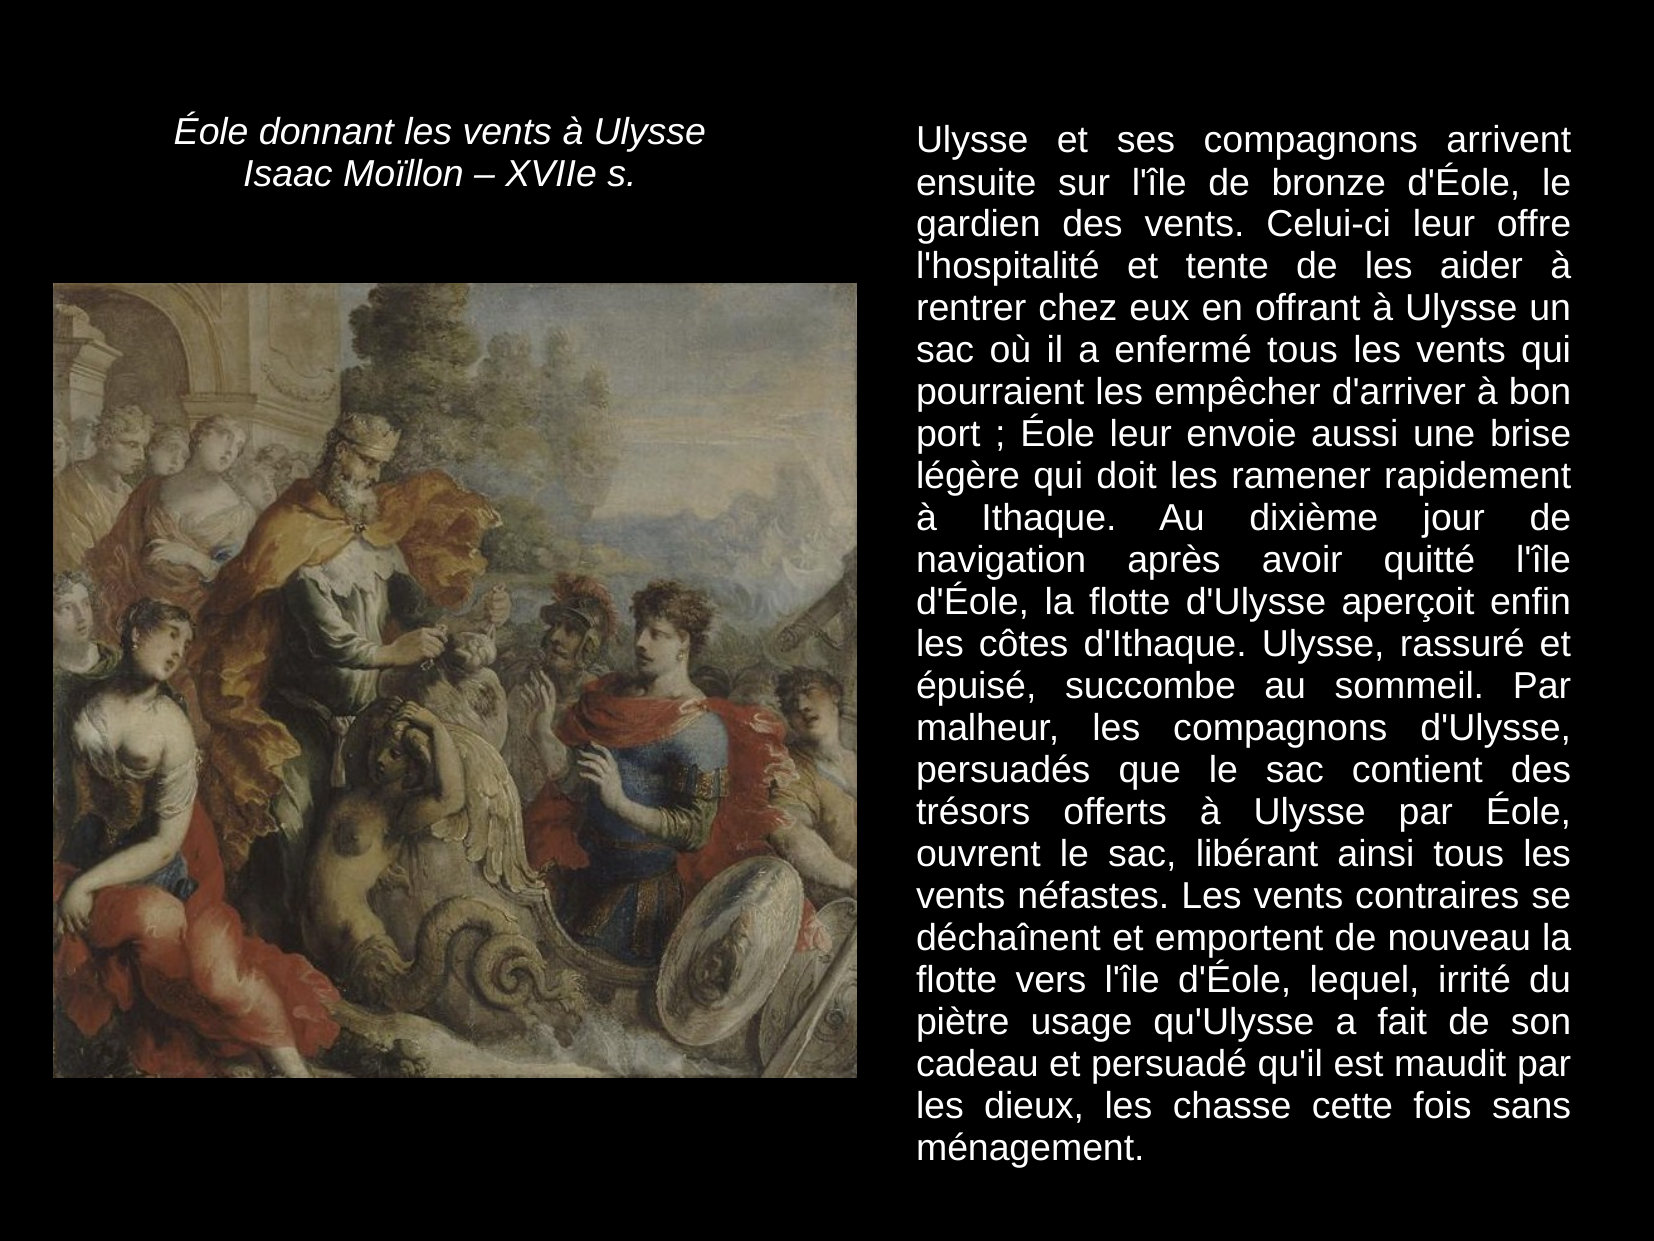

# Éole donnant les vents à Ulysse Isaac Moïllon – XVIIe s.
Ulysse et ses compagnons arrivent ensuite sur l'île de bronze d'Éole, le gardien des vents. Celui-ci leur offre l'hospitalité et tente de les aider à rentrer chez eux en offrant à Ulysse un sac où il a enfermé tous les vents qui pourraient les empêcher d'arriver à bon port ; Éole leur envoie aussi une brise légère qui doit les ramener rapidement à Ithaque. Au dixième jour de navigation après avoir quitté l'île d'Éole, la flotte d'Ulysse aperçoit enfin les côtes d'Ithaque. Ulysse, rassuré et épuisé, succombe au sommeil. Par malheur, les compagnons d'Ulysse, persuadés que le sac contient des trésors offerts à Ulysse par Éole, ouvrent le sac, libérant ainsi tous les vents néfastes. Les vents contraires se déchaînent et emportent de nouveau la flotte vers l'île d'Éole, lequel, irrité du piètre usage qu'Ulysse a fait de son cadeau et persuadé qu'il est maudit par les dieux, les chasse cette fois sans ménagement.